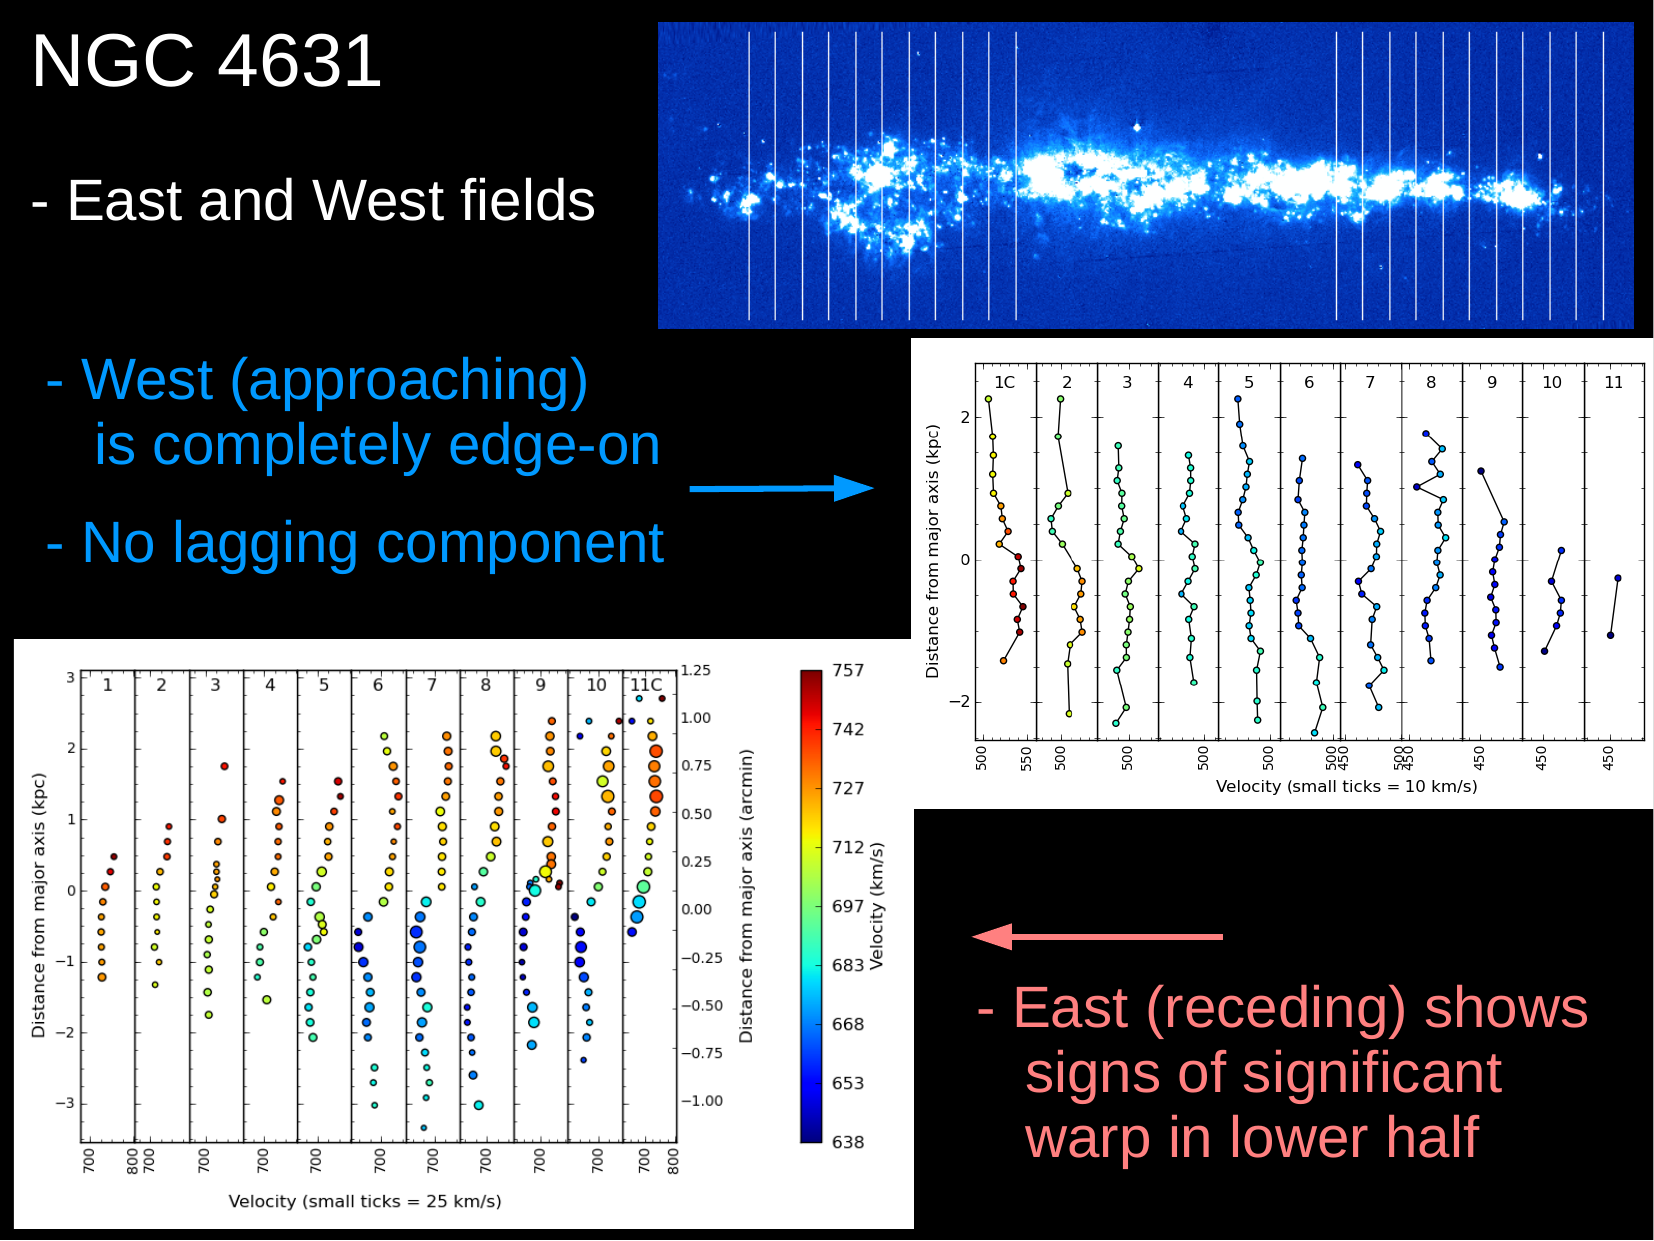

NGC 4631
- East and West fields
- West (approaching)
 is completely edge-on
- No lagging component
- East (receding) shows
 signs of significant
 warp in lower half